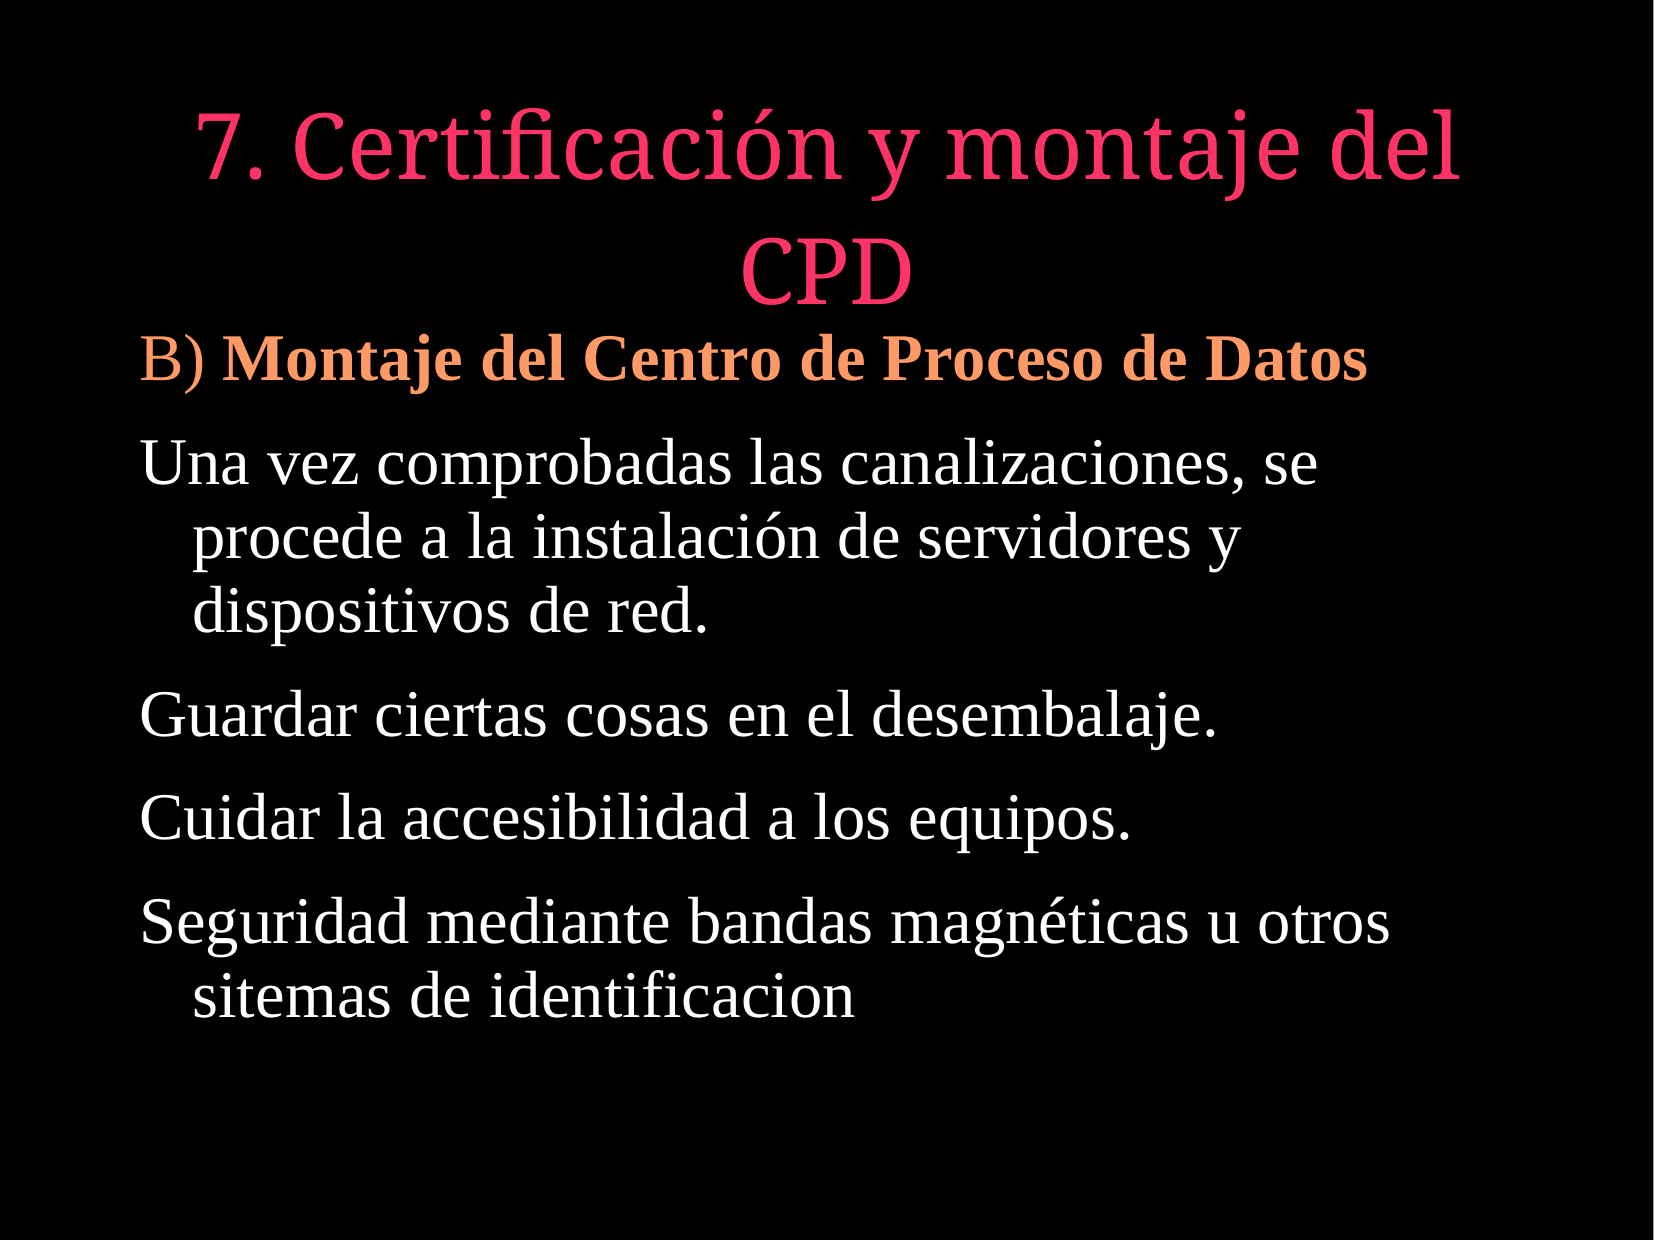

# 7. Certificación y montaje del CPD
B) Montaje del Centro de Proceso de Datos
Una vez comprobadas las canalizaciones, se procede a la instalación de servidores y dispositivos de red.
Guardar ciertas cosas en el desembalaje.
Cuidar la accesibilidad a los equipos.
Seguridad mediante bandas magnéticas u otros sitemas de identificacion